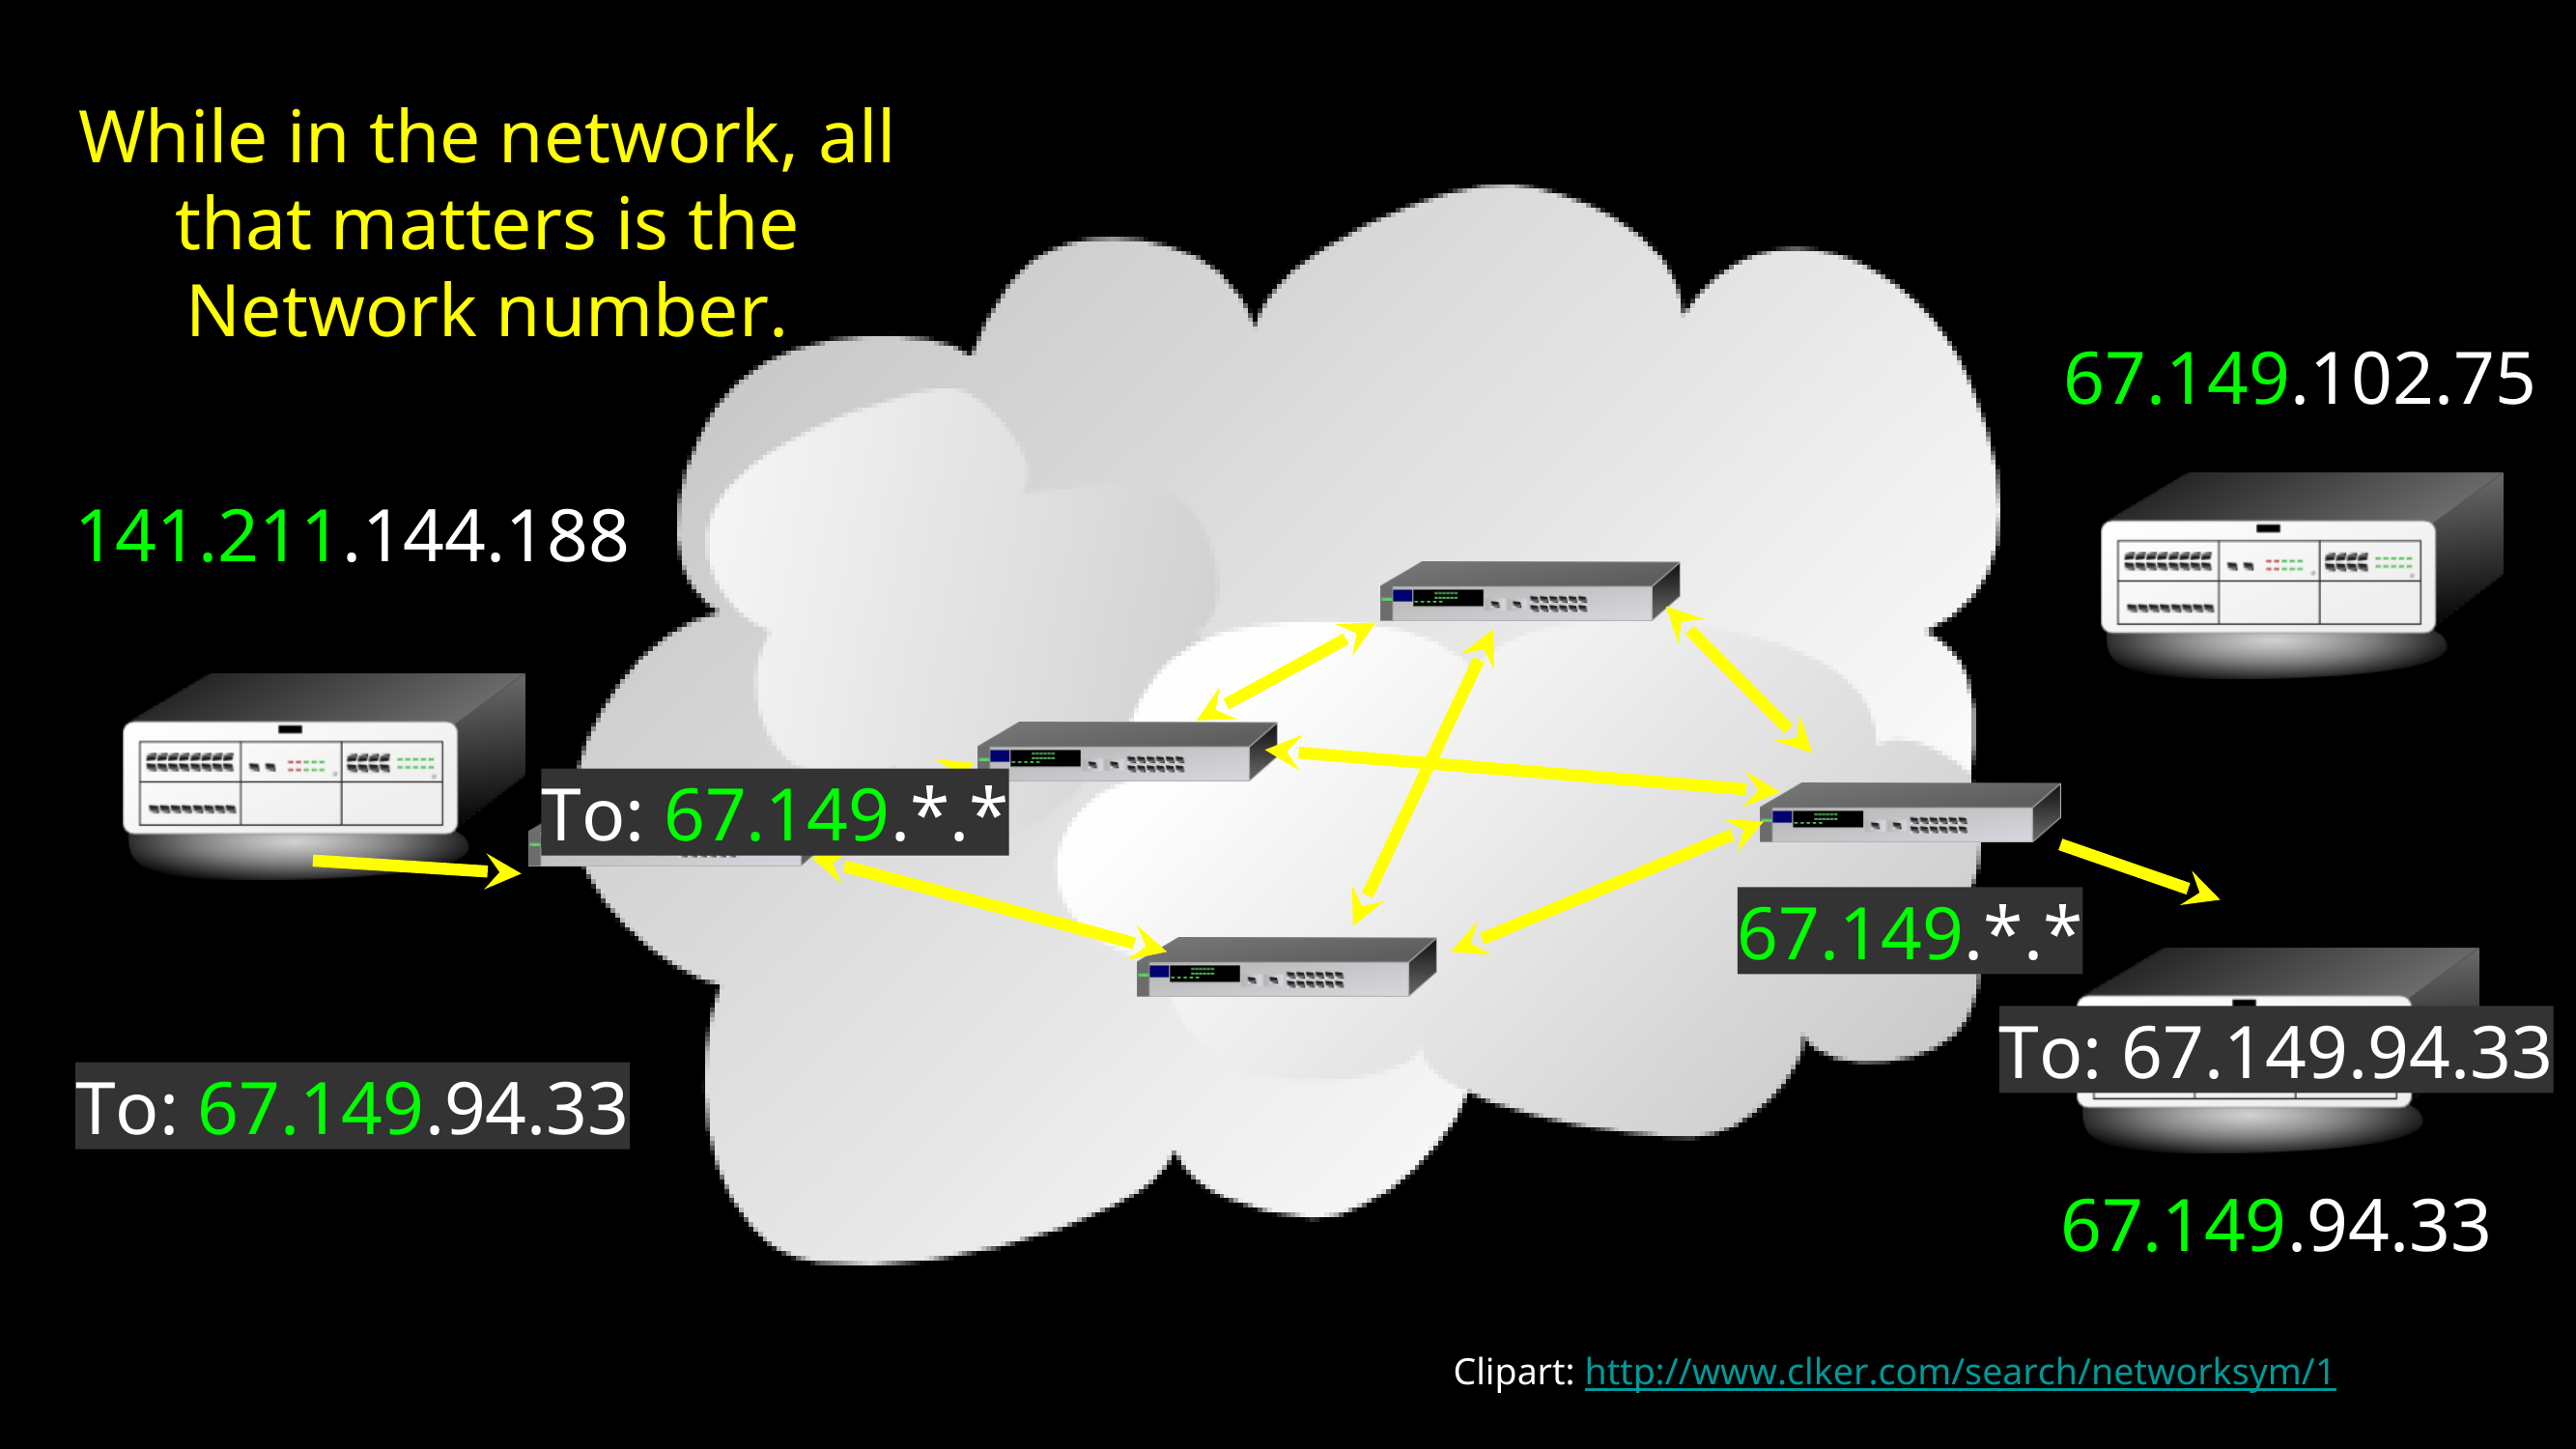

While in the network, all that matters is the Network number.
67.149.102.75
141.211.144.188
To: 67.149.*.*
67.149.*.*
To: 67.149.94.33
To: 67.149.94.33
67.149.94.33
Clipart: http://www.clker.com/search/networksym/1